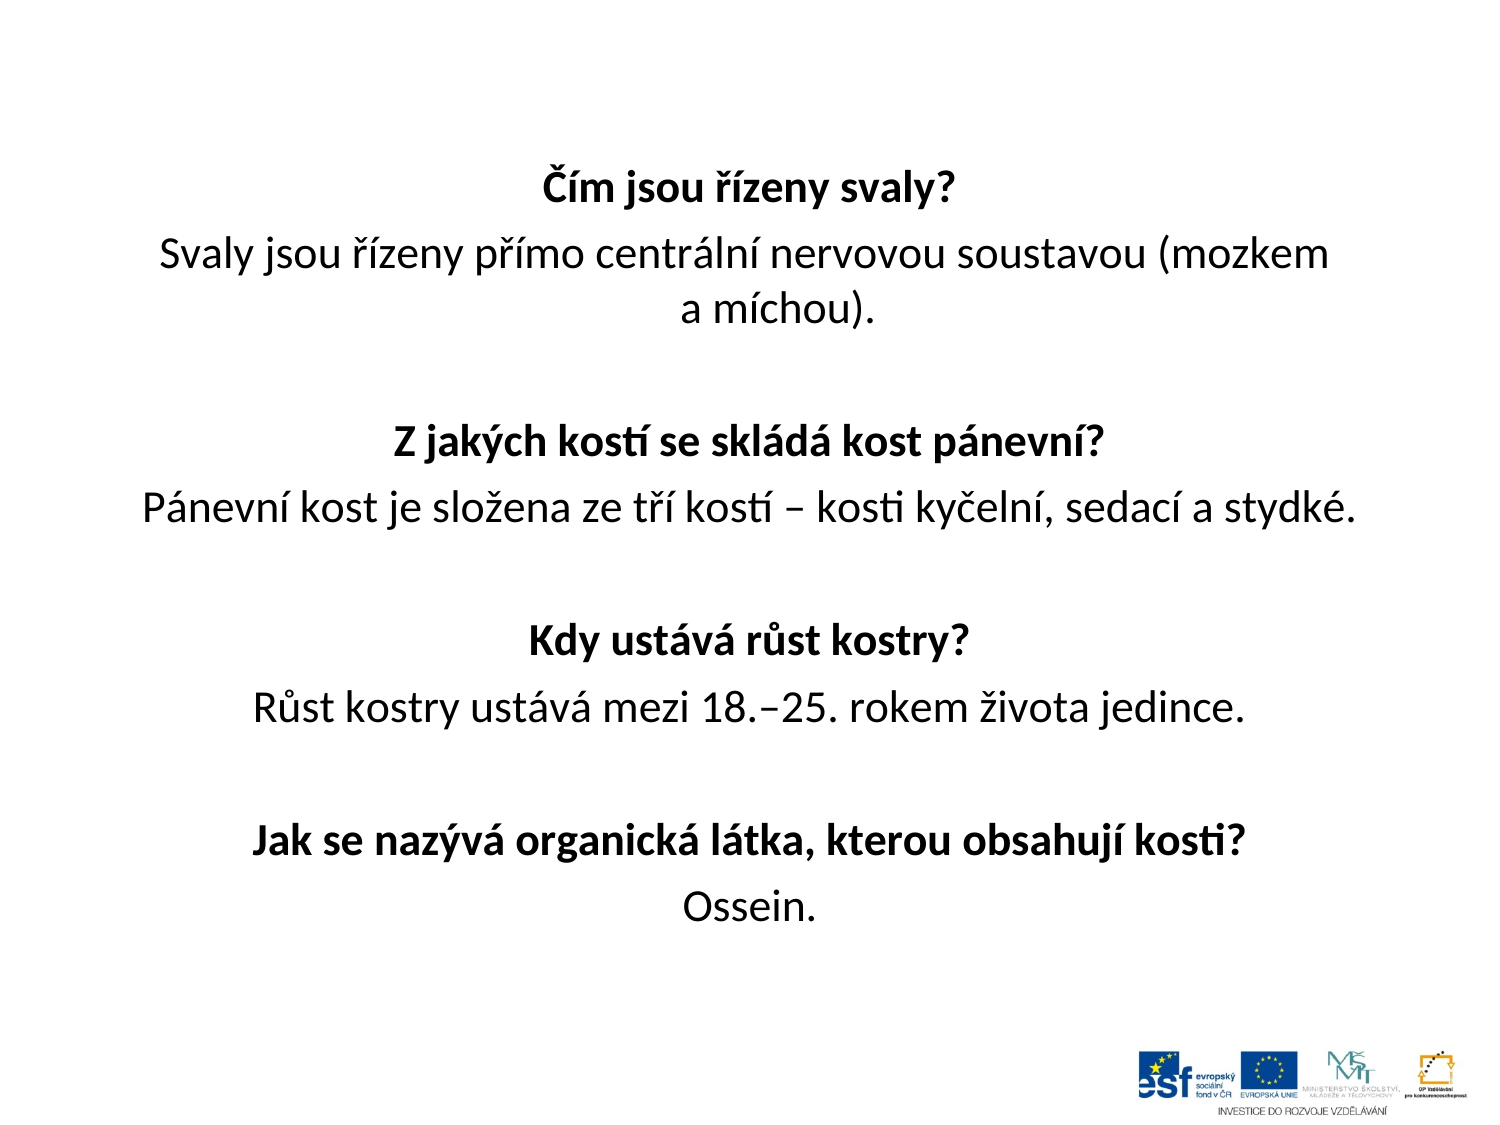

# Čím jsou řízeny svaly?
Svaly jsou řízeny přímo centrální nervovou soustavou (mozkem
a míchou).
Z jakých kostí se skládá kost pánevní?
Pánevní kost je složena ze tří kostí – kosti kyčelní, sedací a stydké.
Kdy ustává růst kostry?
Růst kostry ustává mezi 18.–25. rokem života jedince.
Jak se nazývá organická látka, kterou obsahují kosti?
Ossein.